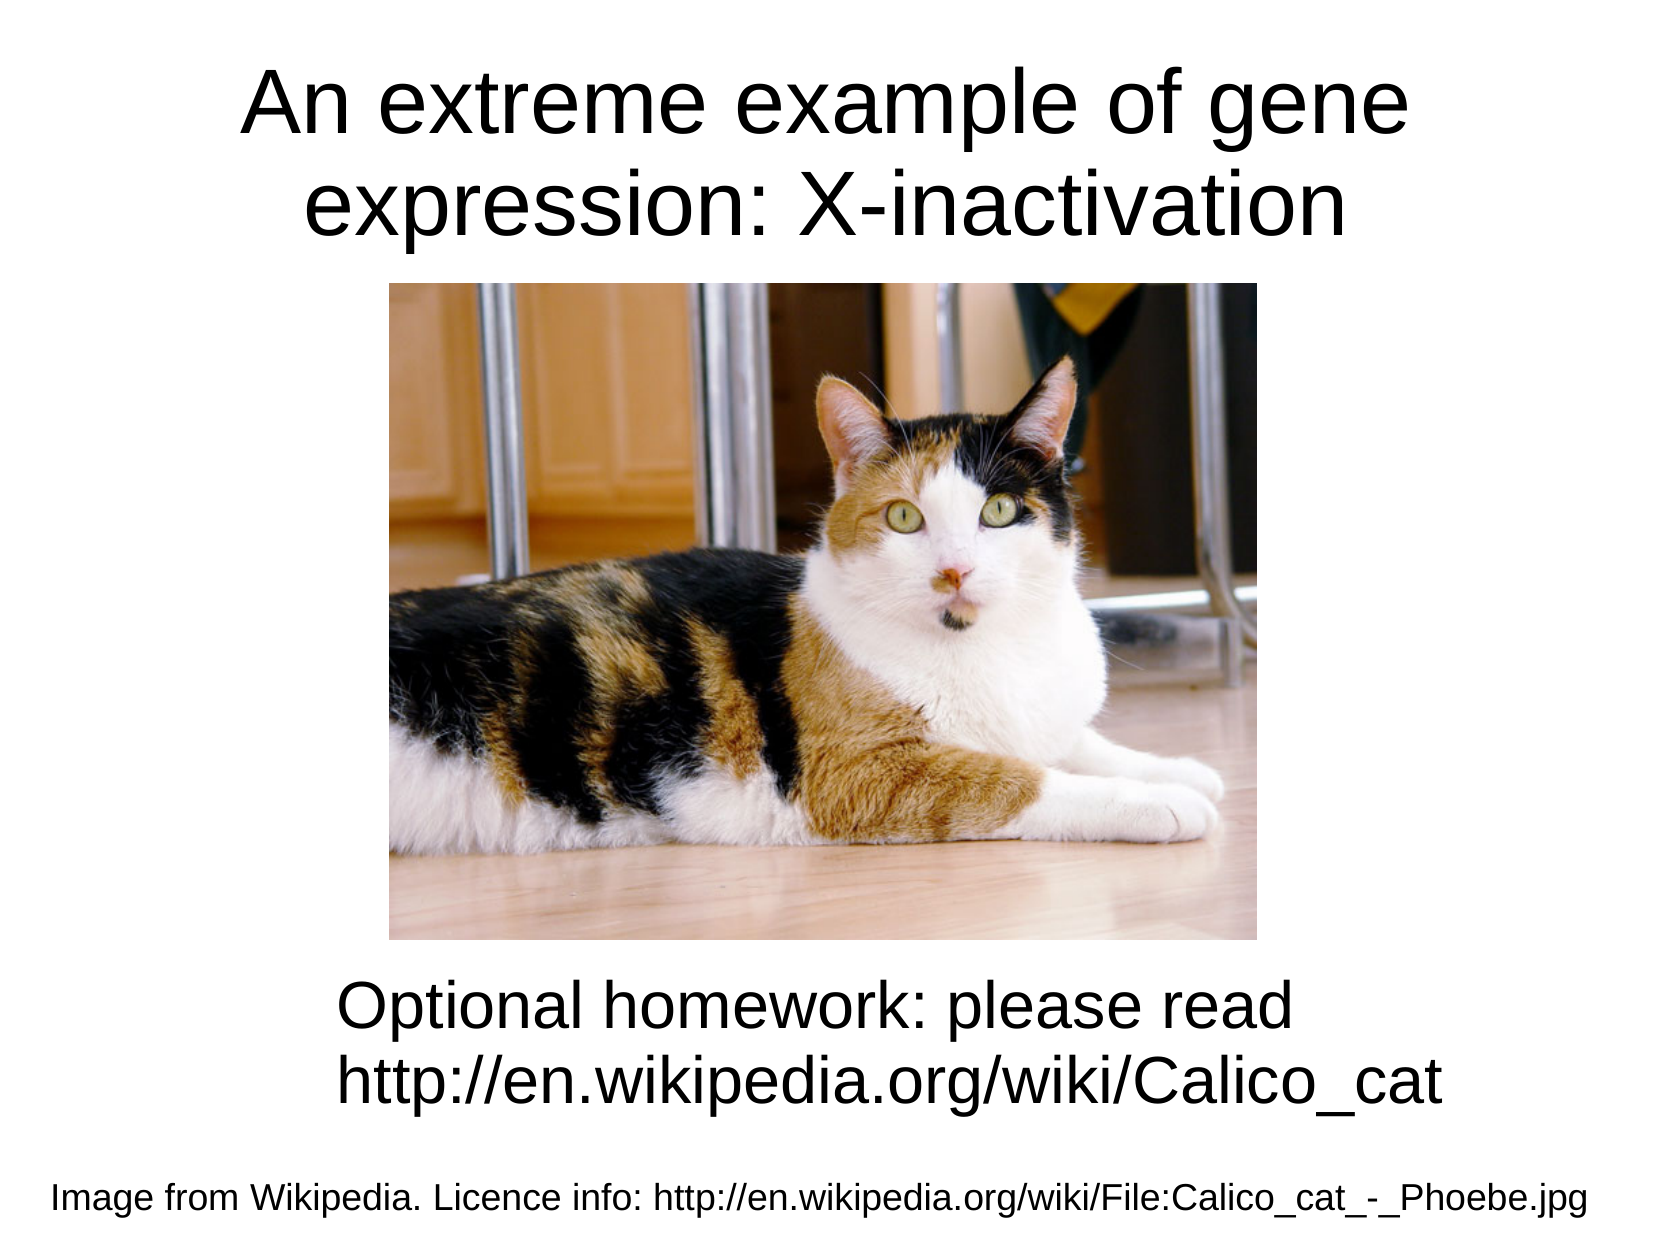

# An extreme example of gene expression: X-inactivation
Optional homework: please read
http://en.wikipedia.org/wiki/Calico_cat
Image from Wikipedia. Licence info: http://en.wikipedia.org/wiki/File:Calico_cat_-_Phoebe.jpg